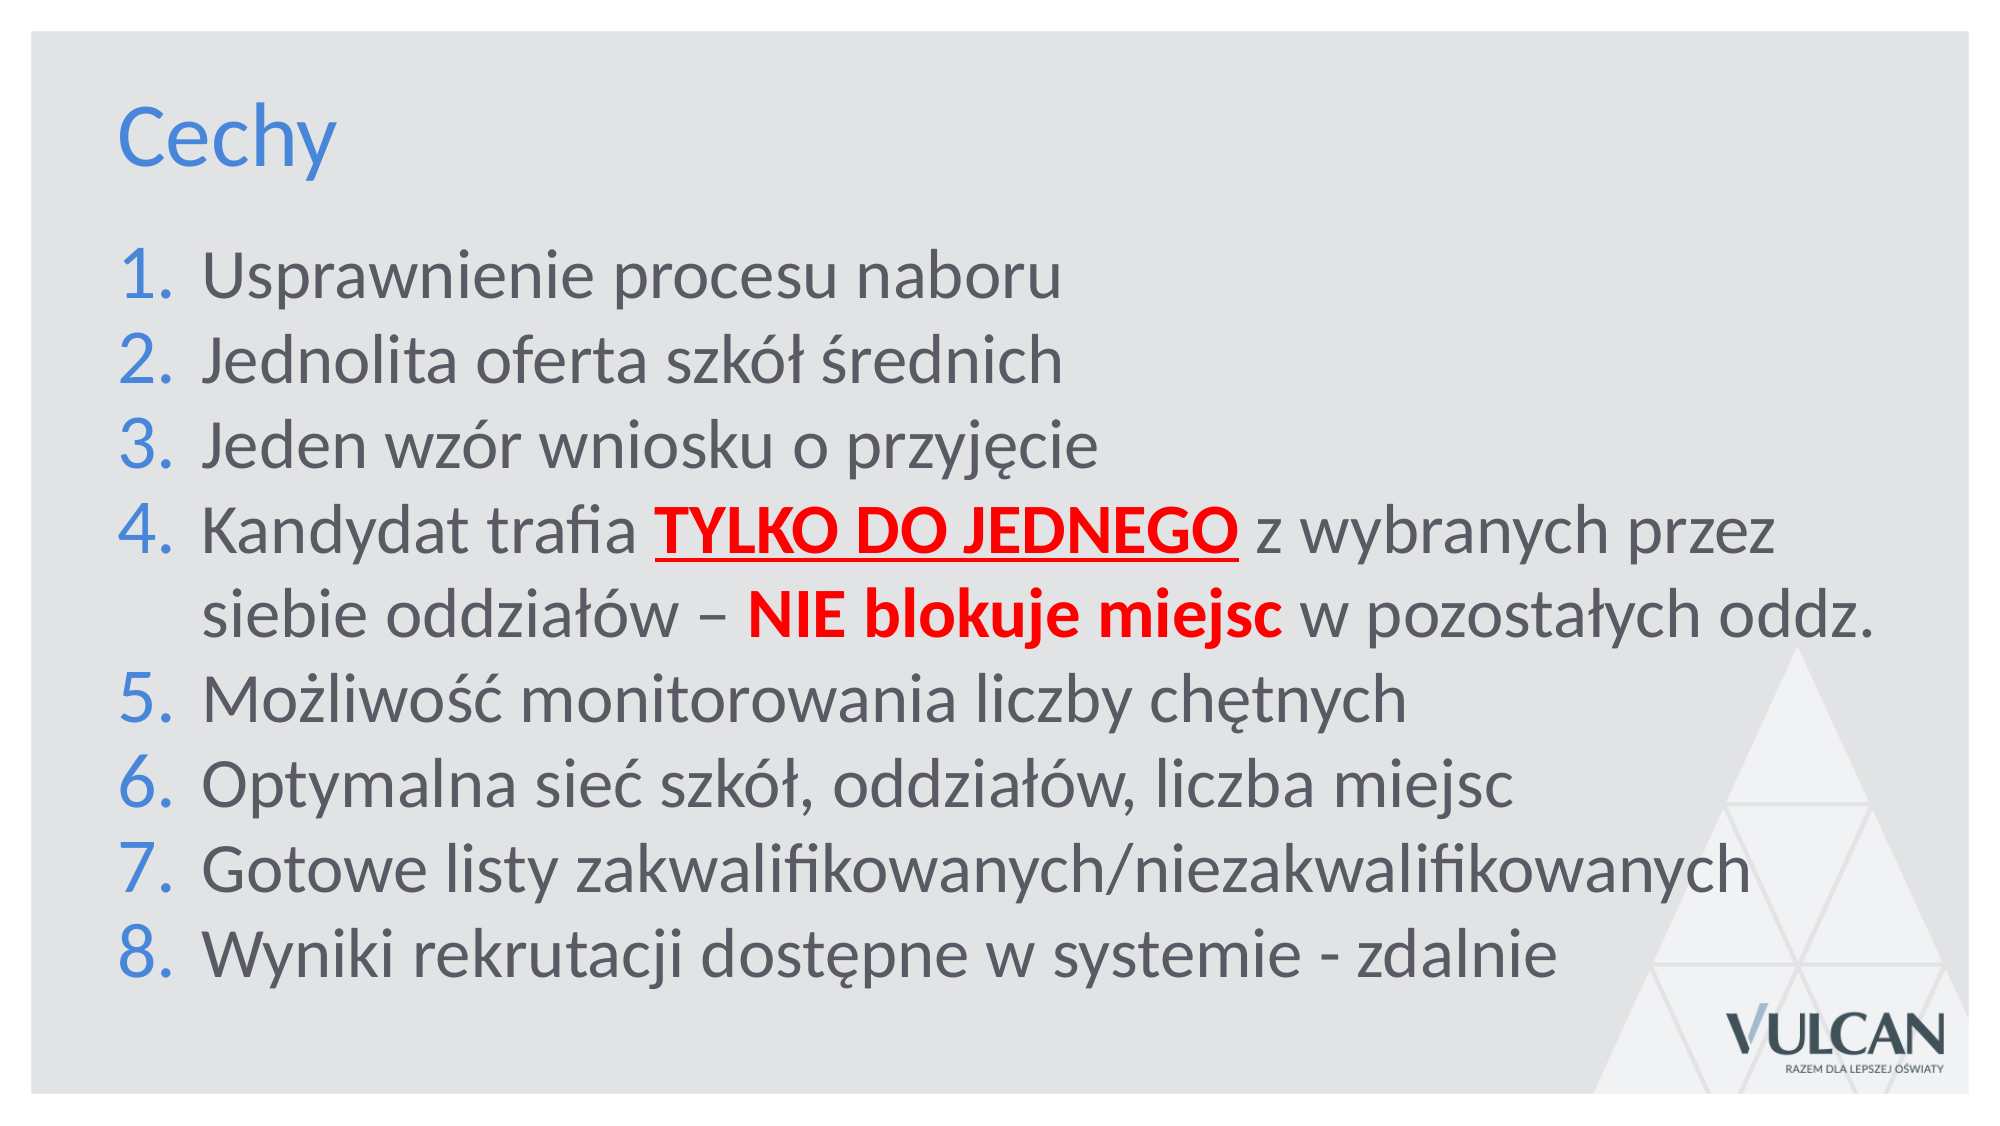

# Cechy
Usprawnienie procesu naboru
Jednolita oferta szkół średnich
Jeden wzór wniosku o przyjęcie
Kandydat trafia TYLKO DO JEDNEGO z wybranych przez siebie oddziałów – NIE blokuje miejsc w pozostałych oddz.
Możliwość monitorowania liczby chętnych
Optymalna sieć szkół, oddziałów, liczba miejsc
Gotowe listy zakwalifikowanych/niezakwalifikowanych
Wyniki rekrutacji dostępne w systemie - zdalnie